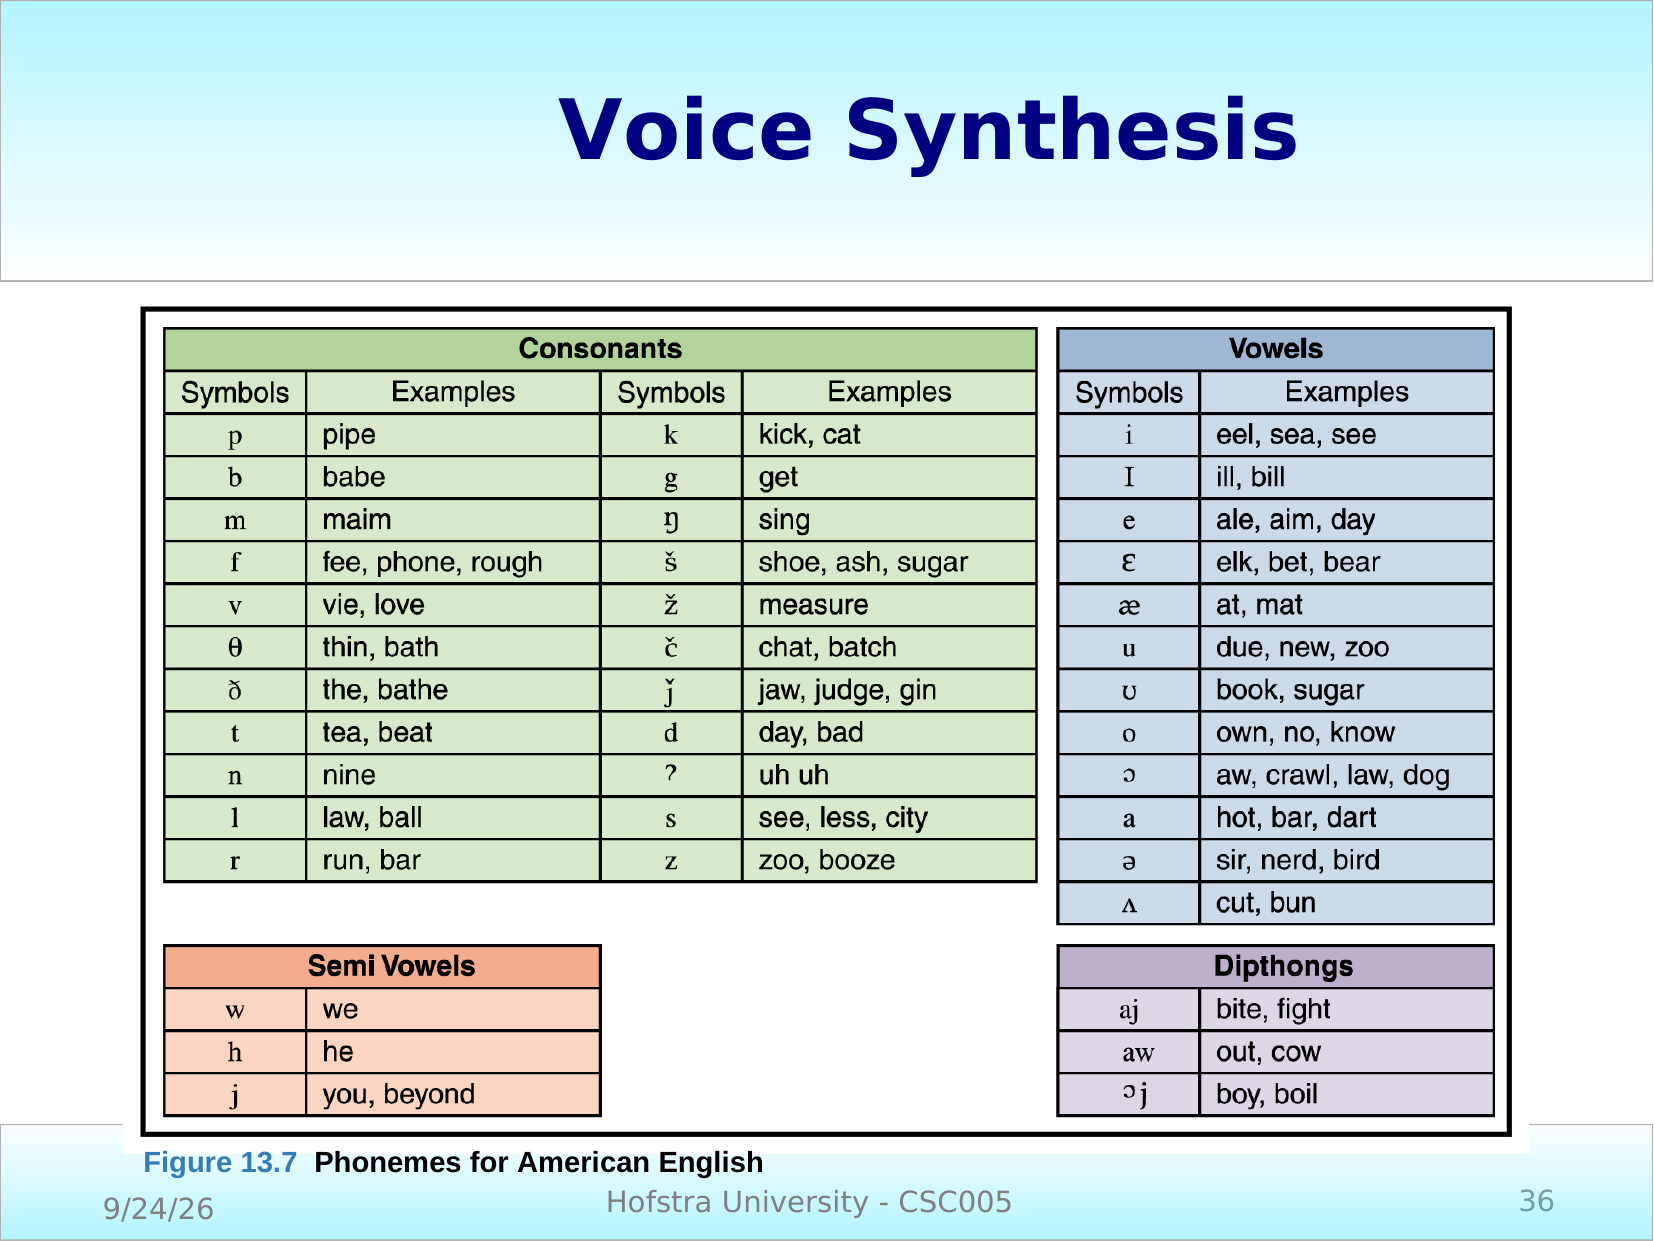

# Voice Synthesis
Figure 13.7 Phonemes for American English
36
Hofstra University - CSC005